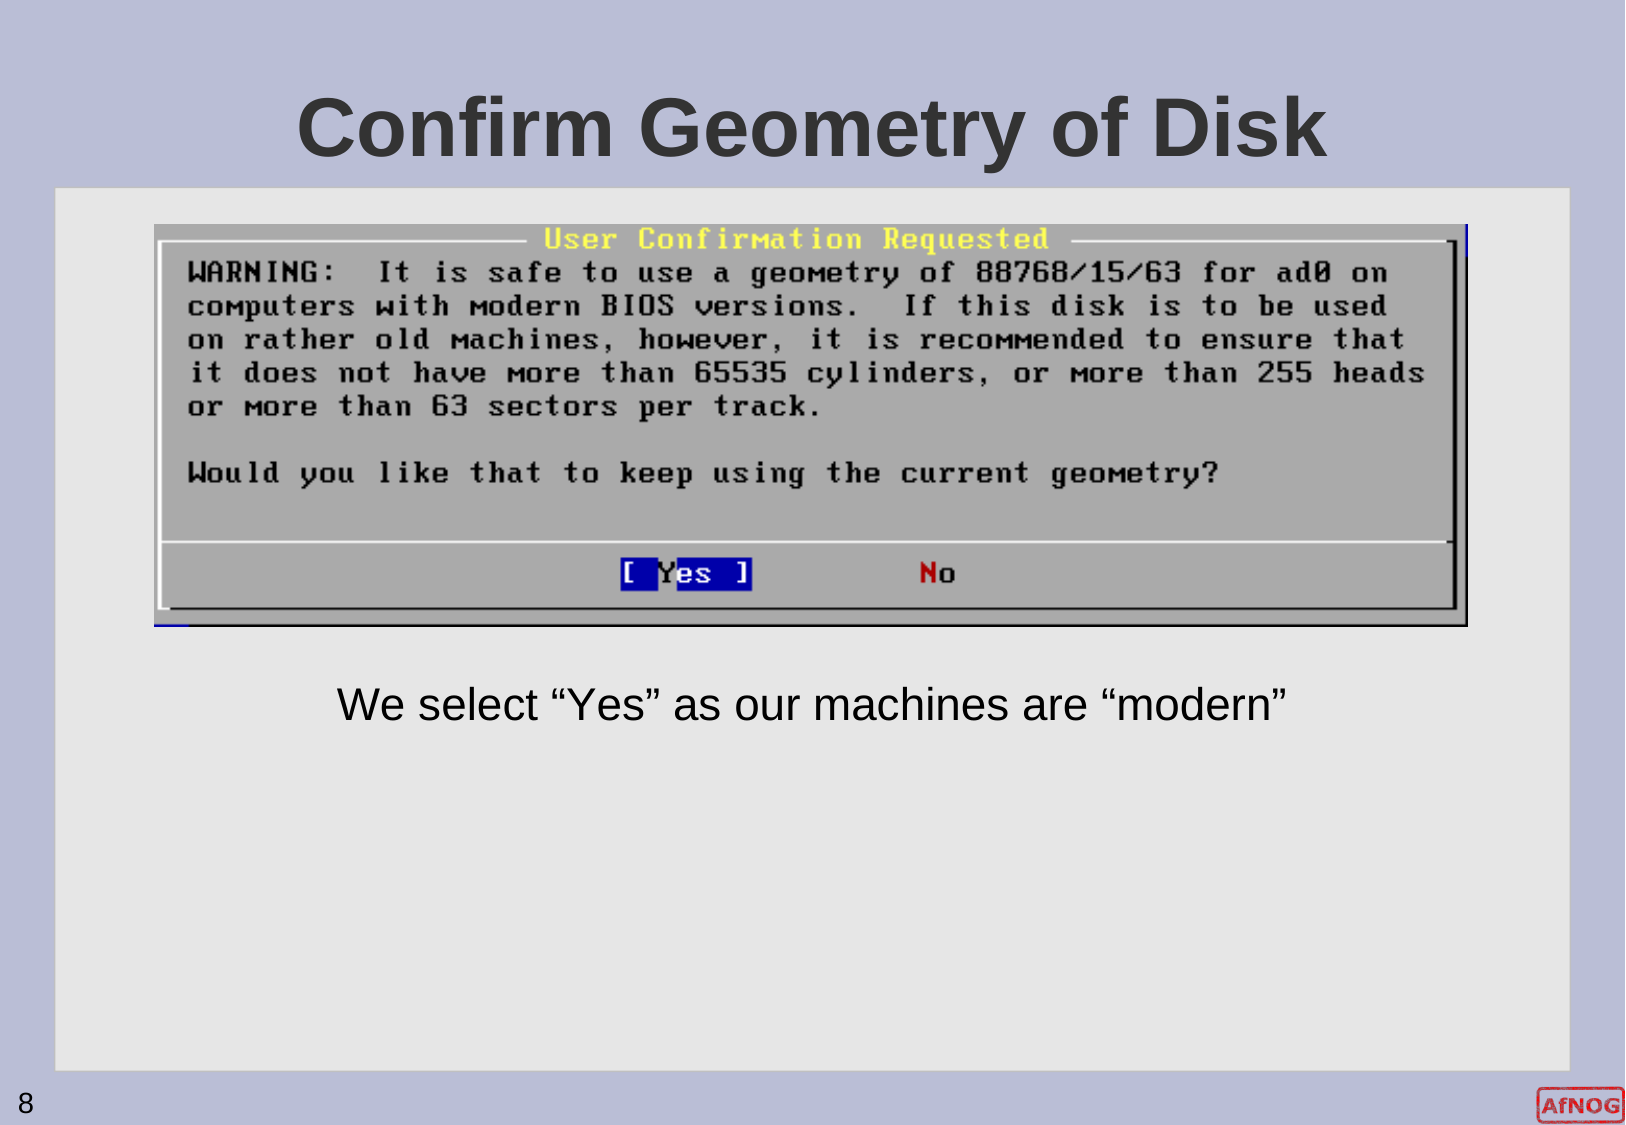

# Confirm Geometry of Disk
We select “Yes” as our machines are “modern”